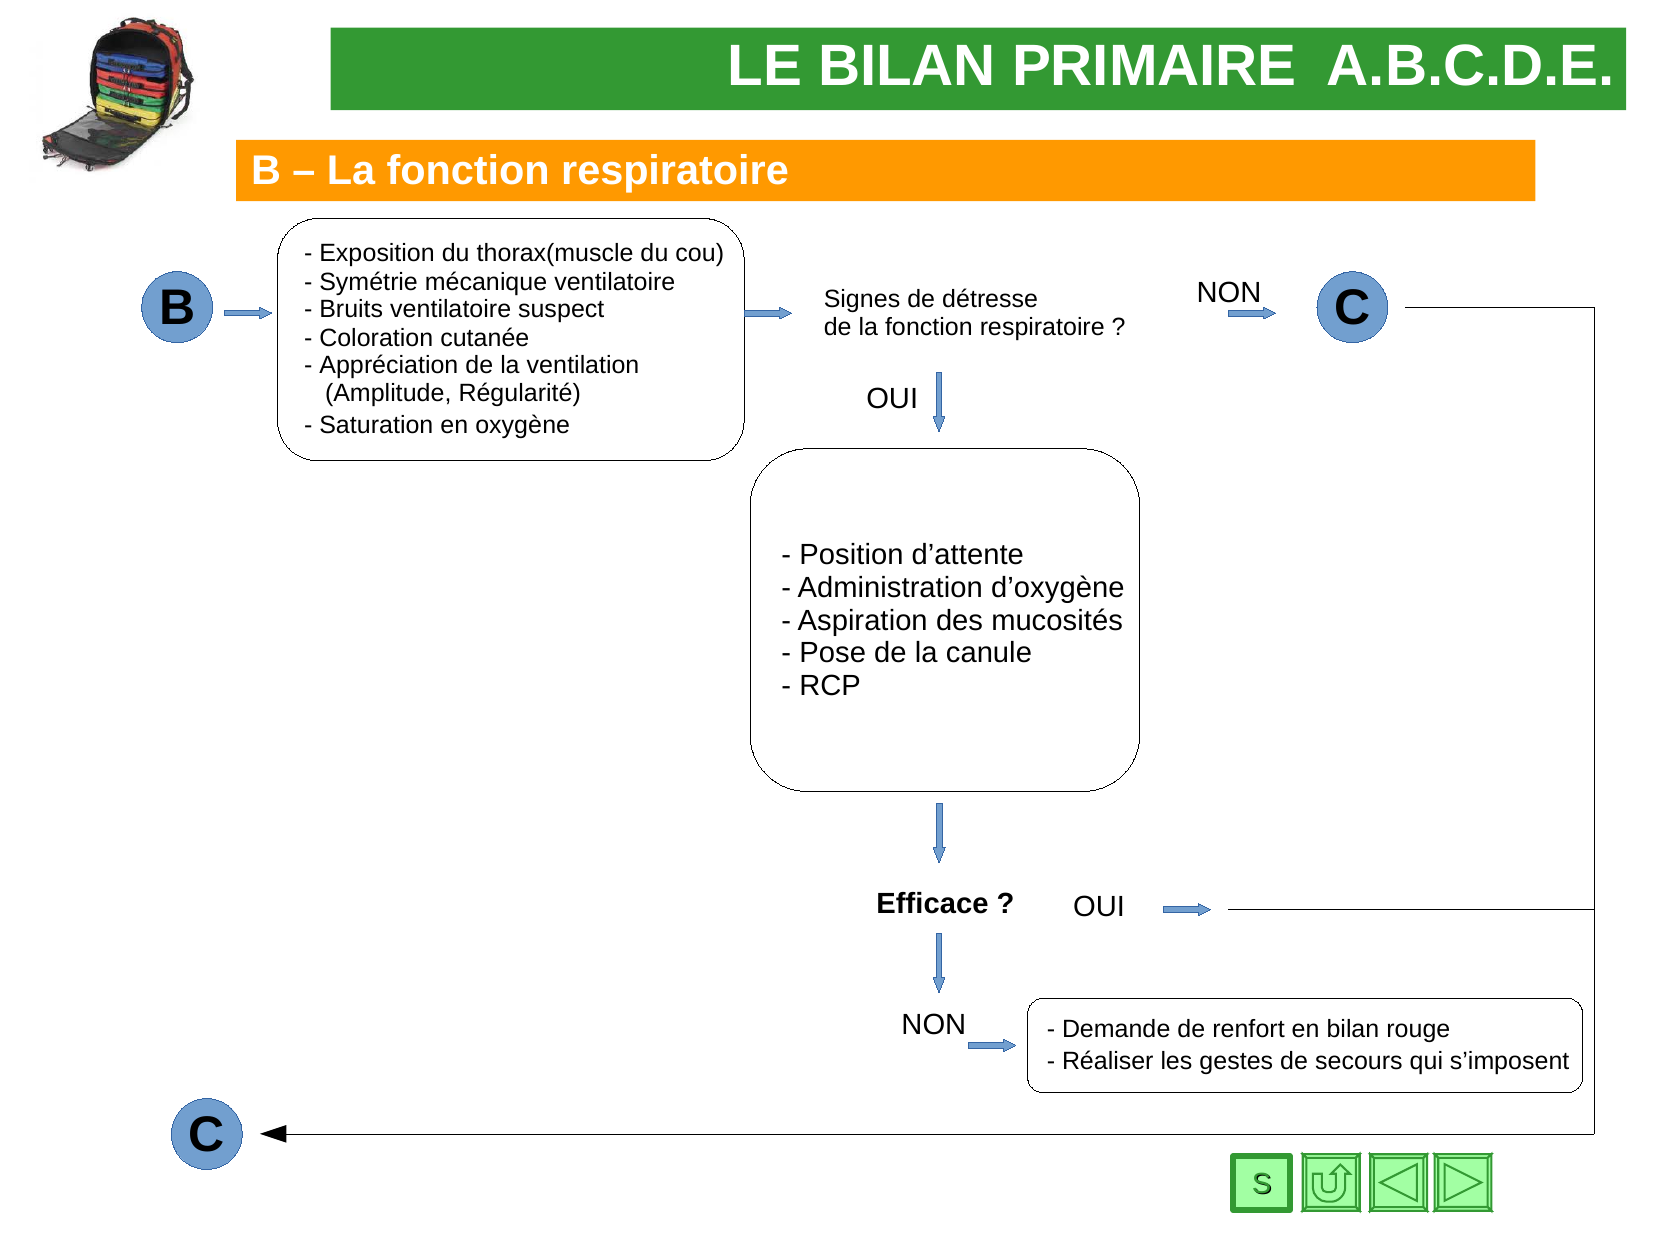

LE BILAN PRIMAIRE A.B.C.D.E.
B – La fonction respiratoire
- Exposition du thorax(muscle du cou)
- Symétrie mécanique ventilatoire
- Bruits ventilatoire suspect
- Coloration cutanée
- Appréciation de la ventilation
 (Amplitude, Régularité)
- Saturation en oxygène
Signes de détresse
de la fonction respiratoire ?
NON
B
C
OUI
- Position d’attente
- Administration d’oxygène
- Aspiration des mucosités
- Pose de la canule
- RCP
Efficace ?
OUI
NON
- Demande de renfort en bilan rouge
- Réaliser les gestes de secours qui s’imposent
C